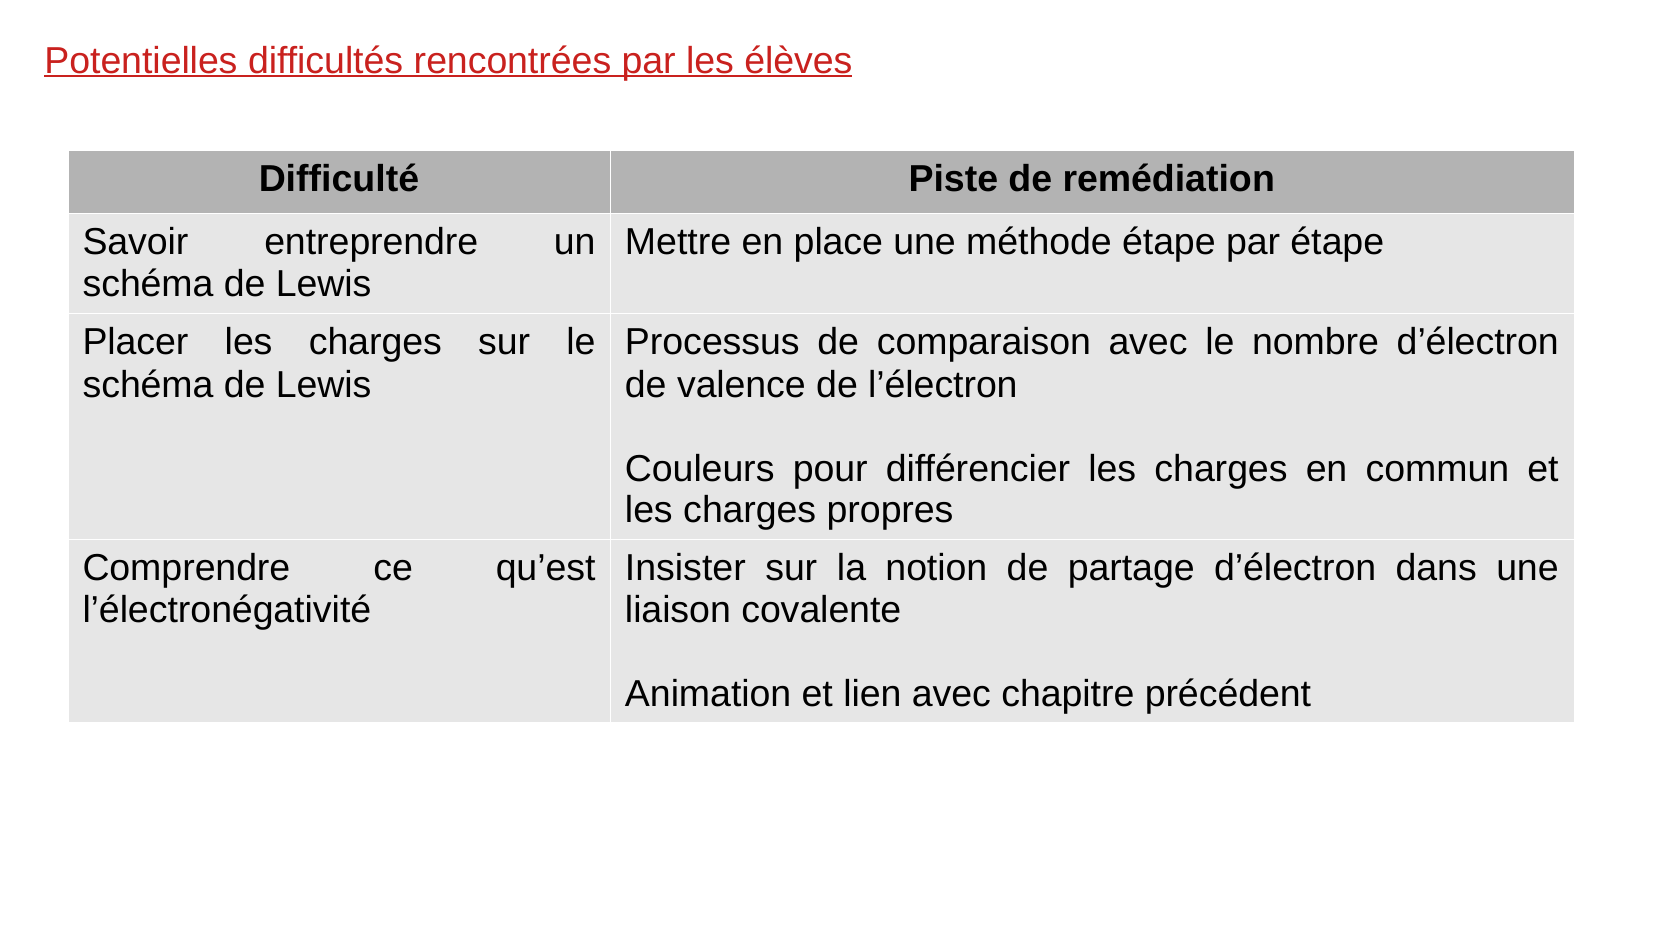

Potentielles difficultés rencontrées par les élèves
| Difficulté | Piste de remédiation |
| --- | --- |
| Savoir entreprendre un schéma de Lewis | Mettre en place une méthode étape par étape |
| Placer les charges sur le schéma de Lewis | Processus de comparaison avec le nombre d’électron de valence de l’électron Couleurs pour différencier les charges en commun et les charges propres |
| Comprendre ce qu’est l’électronégativité | Insister sur la notion de partage d’électron dans une liaison covalente Animation et lien avec chapitre précédent |